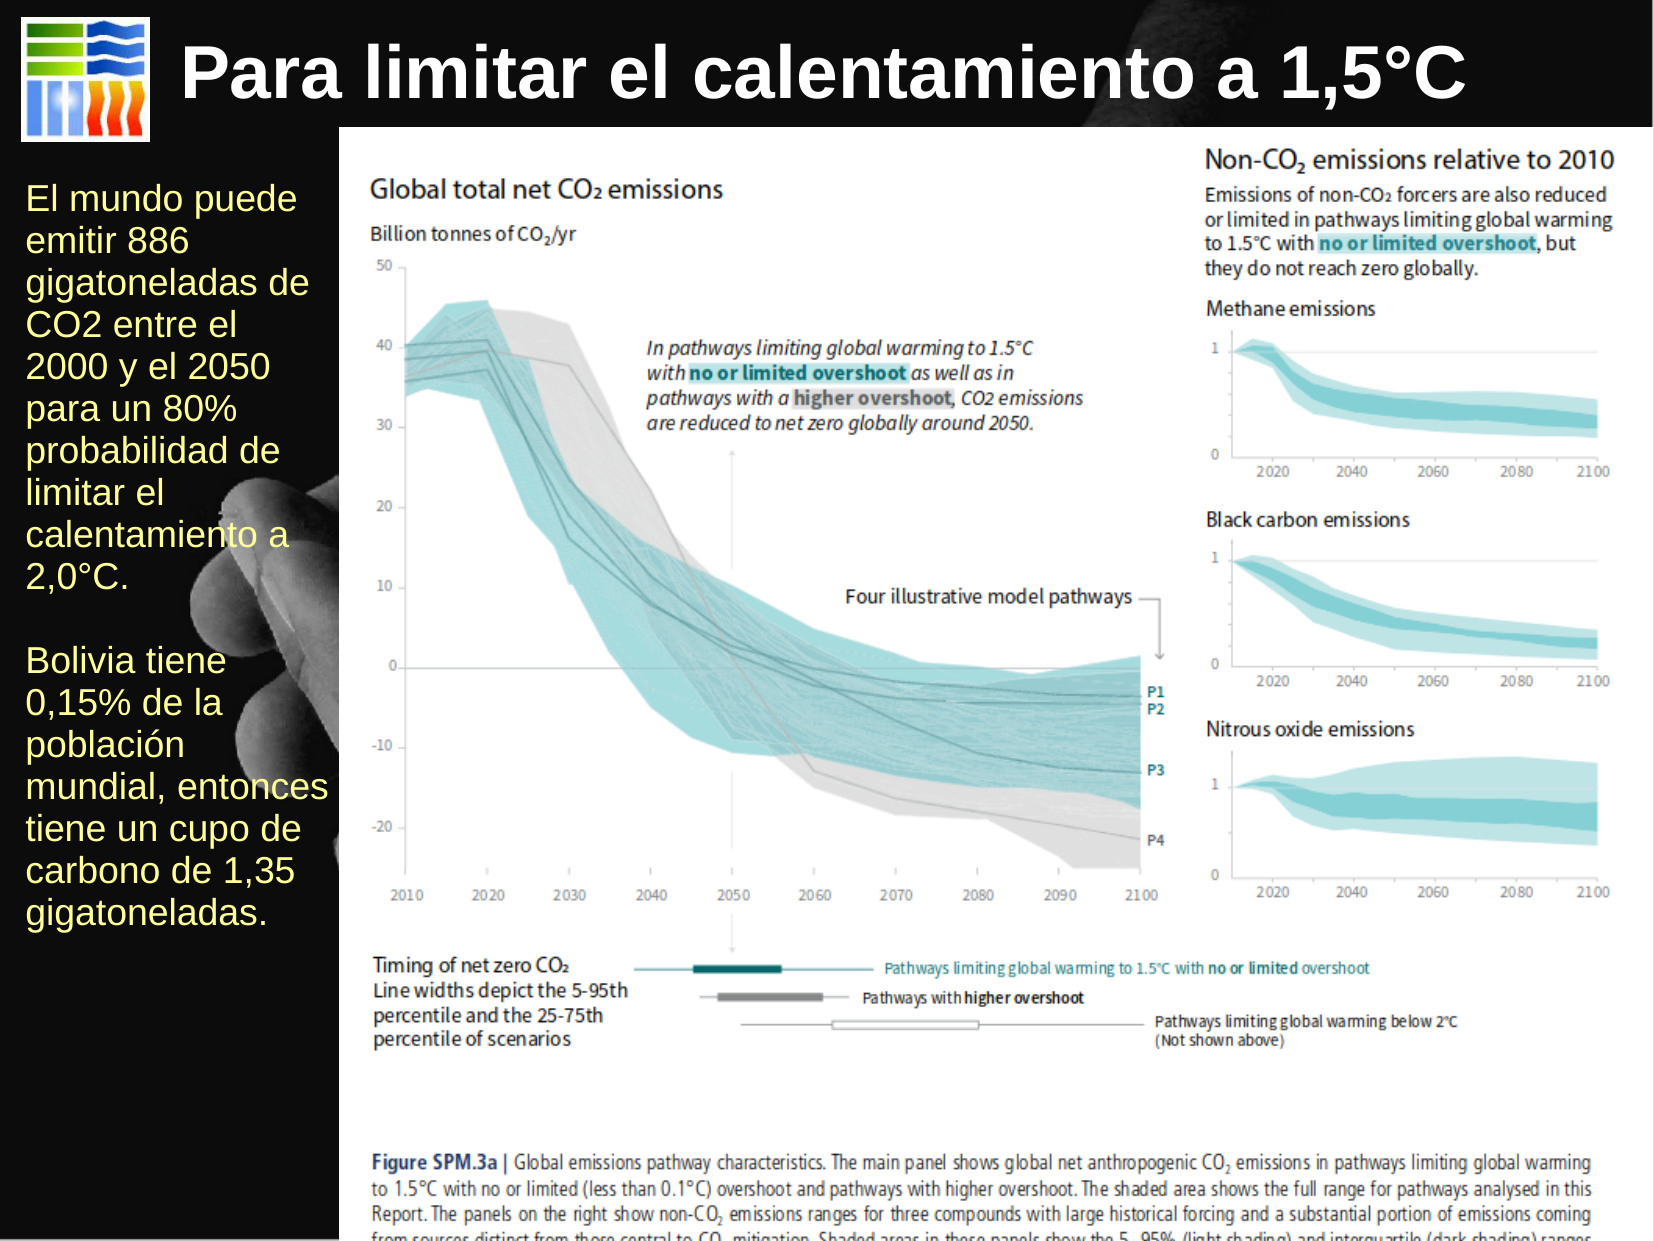

Para limitar el calentamiento a 1,5°C
El mundo puede emitir 886 gigatoneladas de CO2 entre el 2000 y el 2050 para un 80% probabilidad de limitar el calentamiento a 2,0°C.
Bolivia tiene 0,15% de la población mundial, entonces tiene un cupo de carbono de 1,35 gigatoneladas.